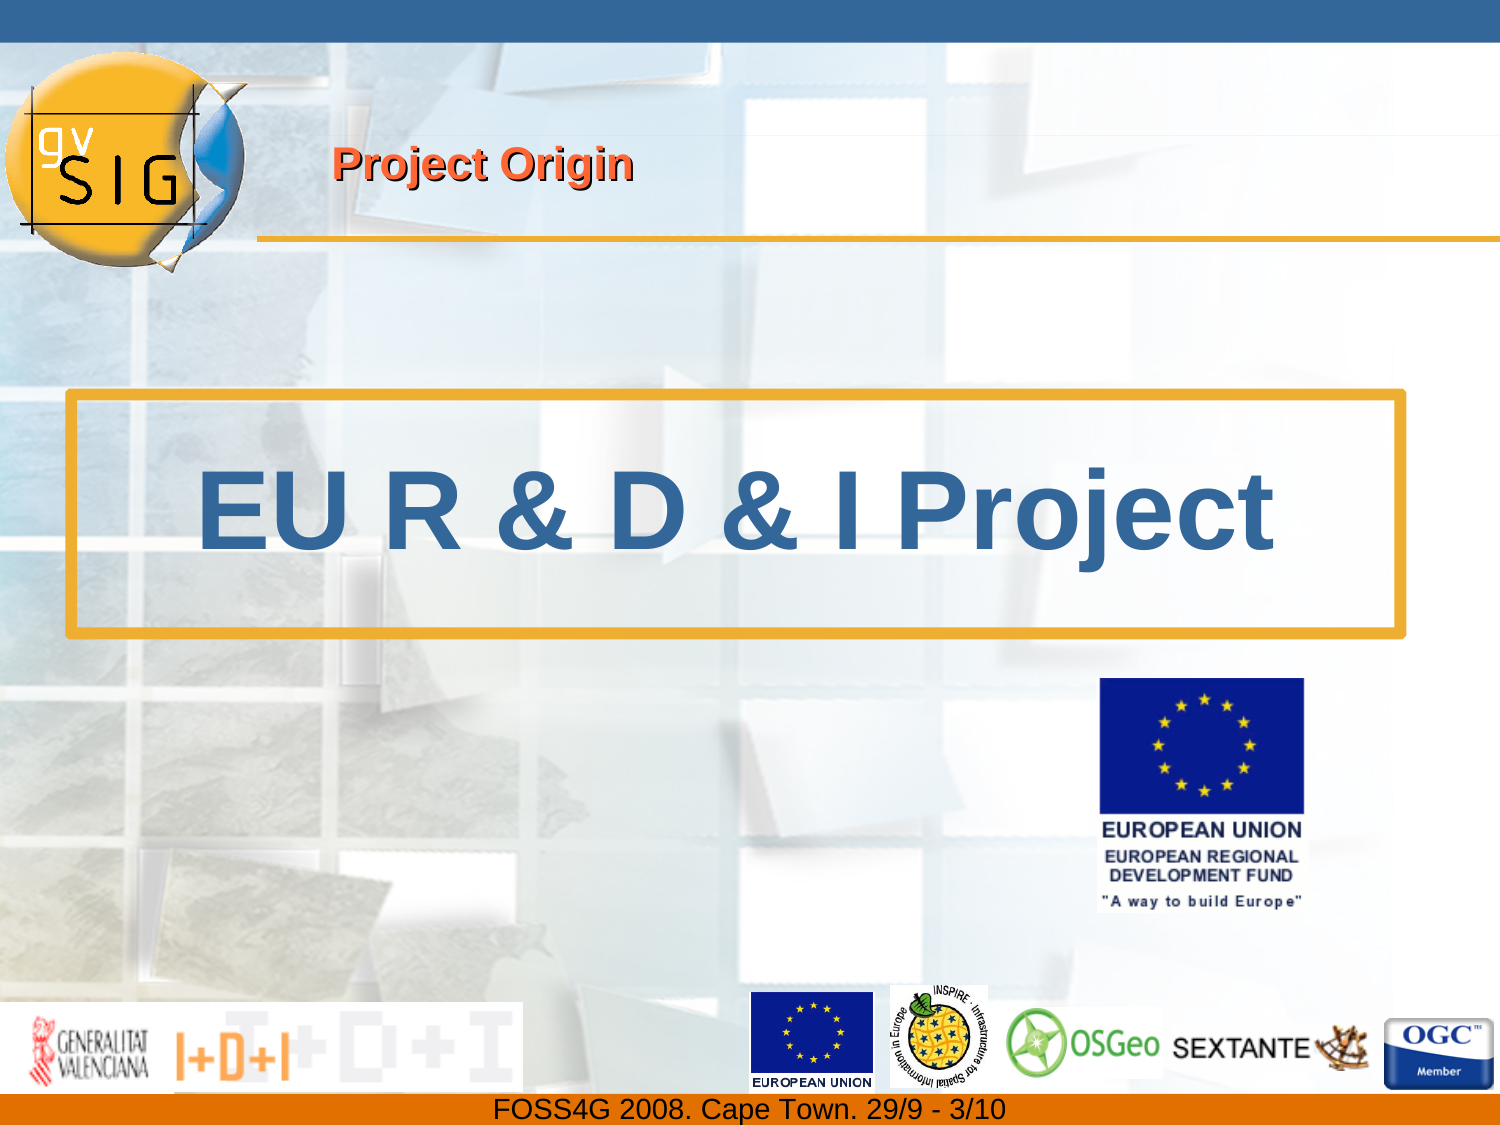

Project Origin
EU R & D & I Project